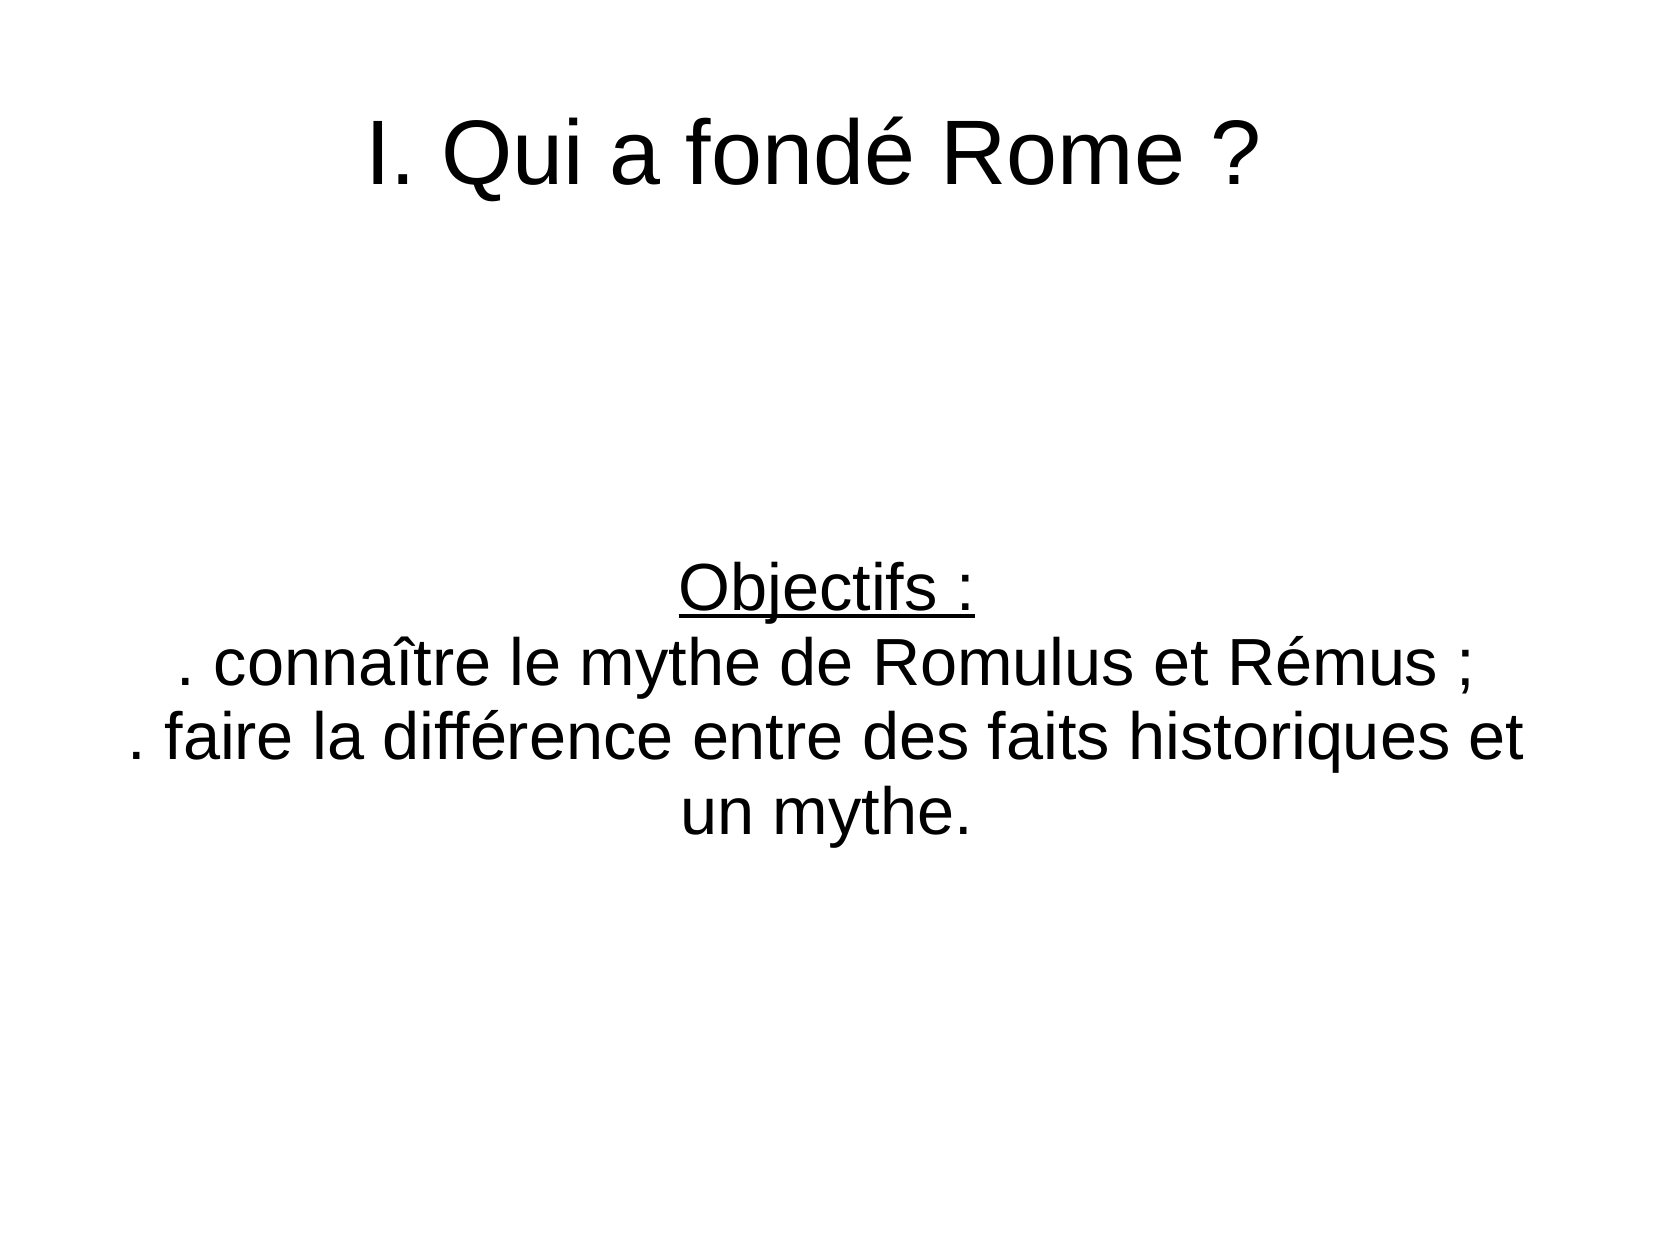

# I. Qui a fondé Rome ?
Objectifs :
. connaître le mythe de Romulus et Rémus ;
. faire la différence entre des faits historiques et un mythe.